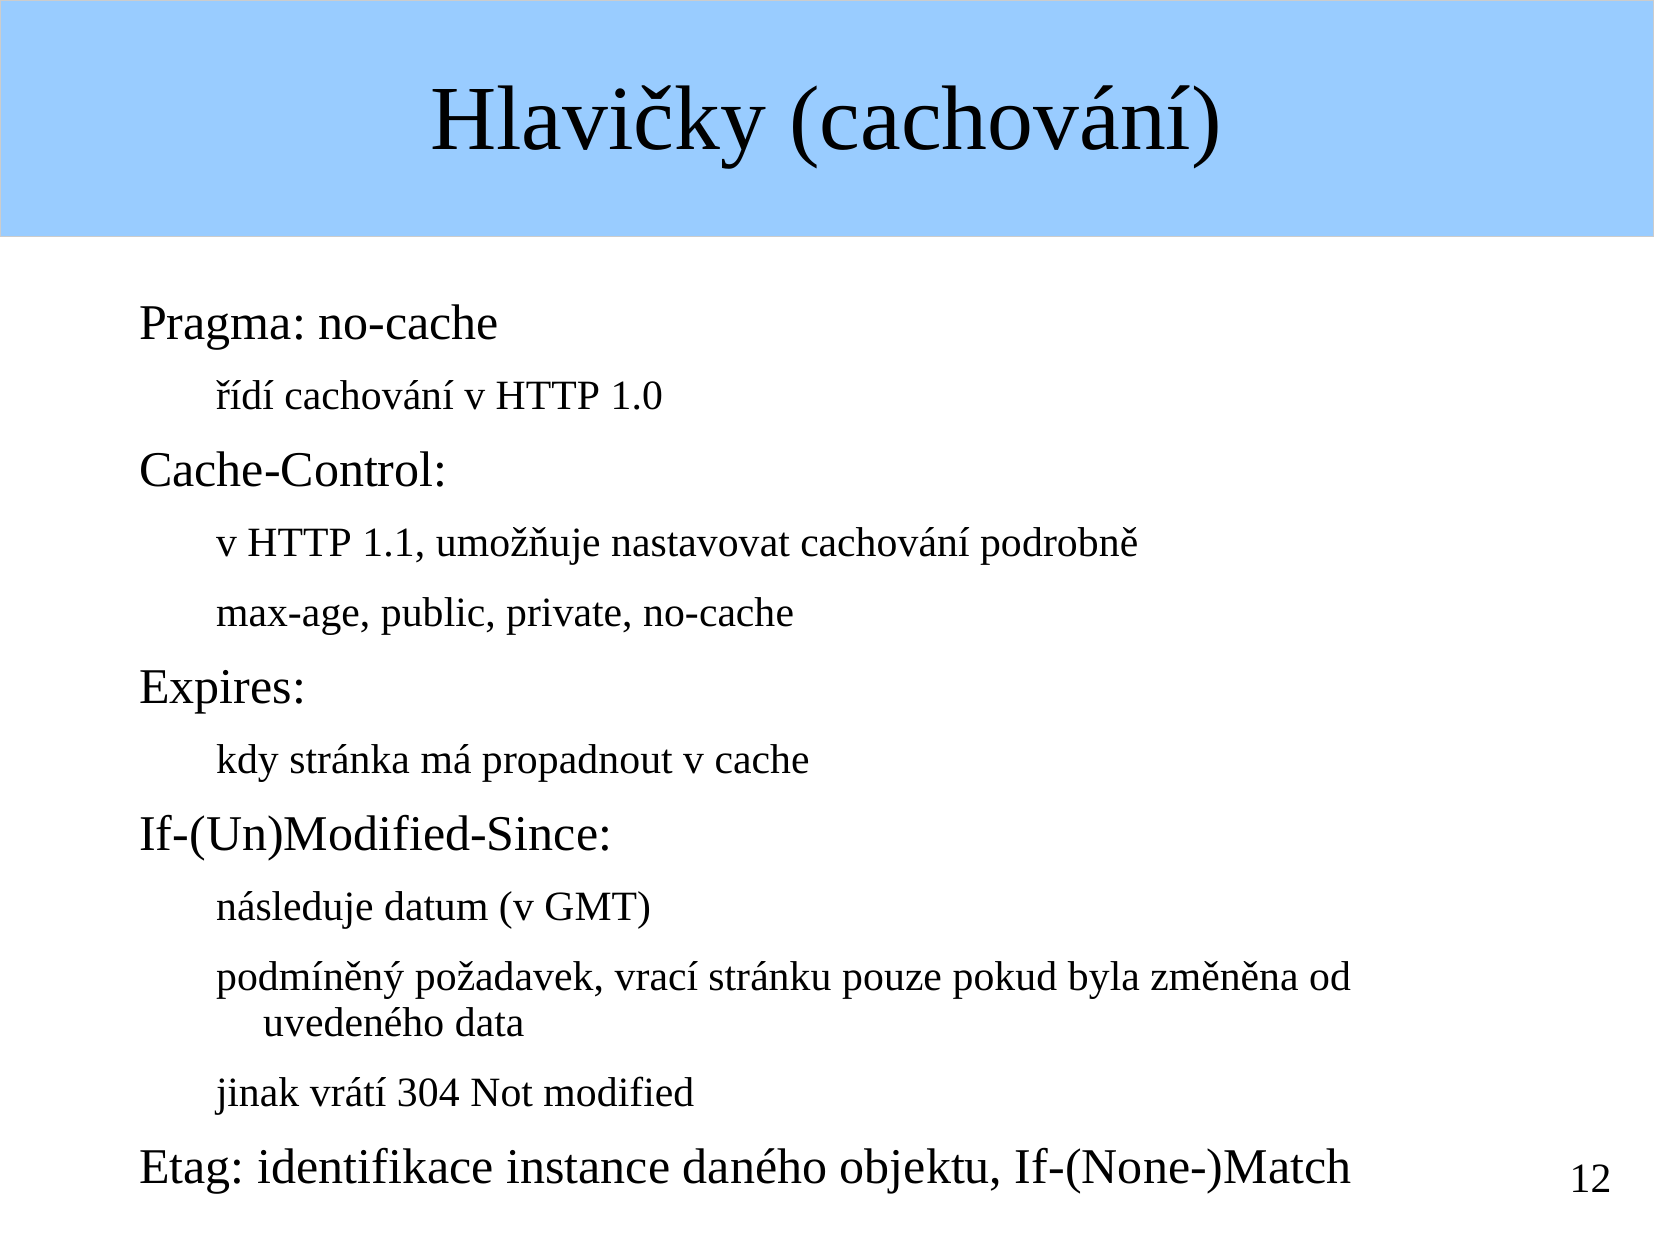

# Hlavičky (cachování)
Pragma: no-cache
řídí cachování v HTTP 1.0
Cache-Control:
v HTTP 1.1, umožňuje nastavovat cachování podrobně
max-age, public, private, no-cache
Expires:
kdy stránka má propadnout v cache
If-(Un)Modified-Since:
následuje datum (v GMT)
podmíněný požadavek, vrací stránku pouze pokud byla změněna od uvedeného data
jinak vrátí 304 Not modified
Etag: identifikace instance daného objektu, If-(None-)Match